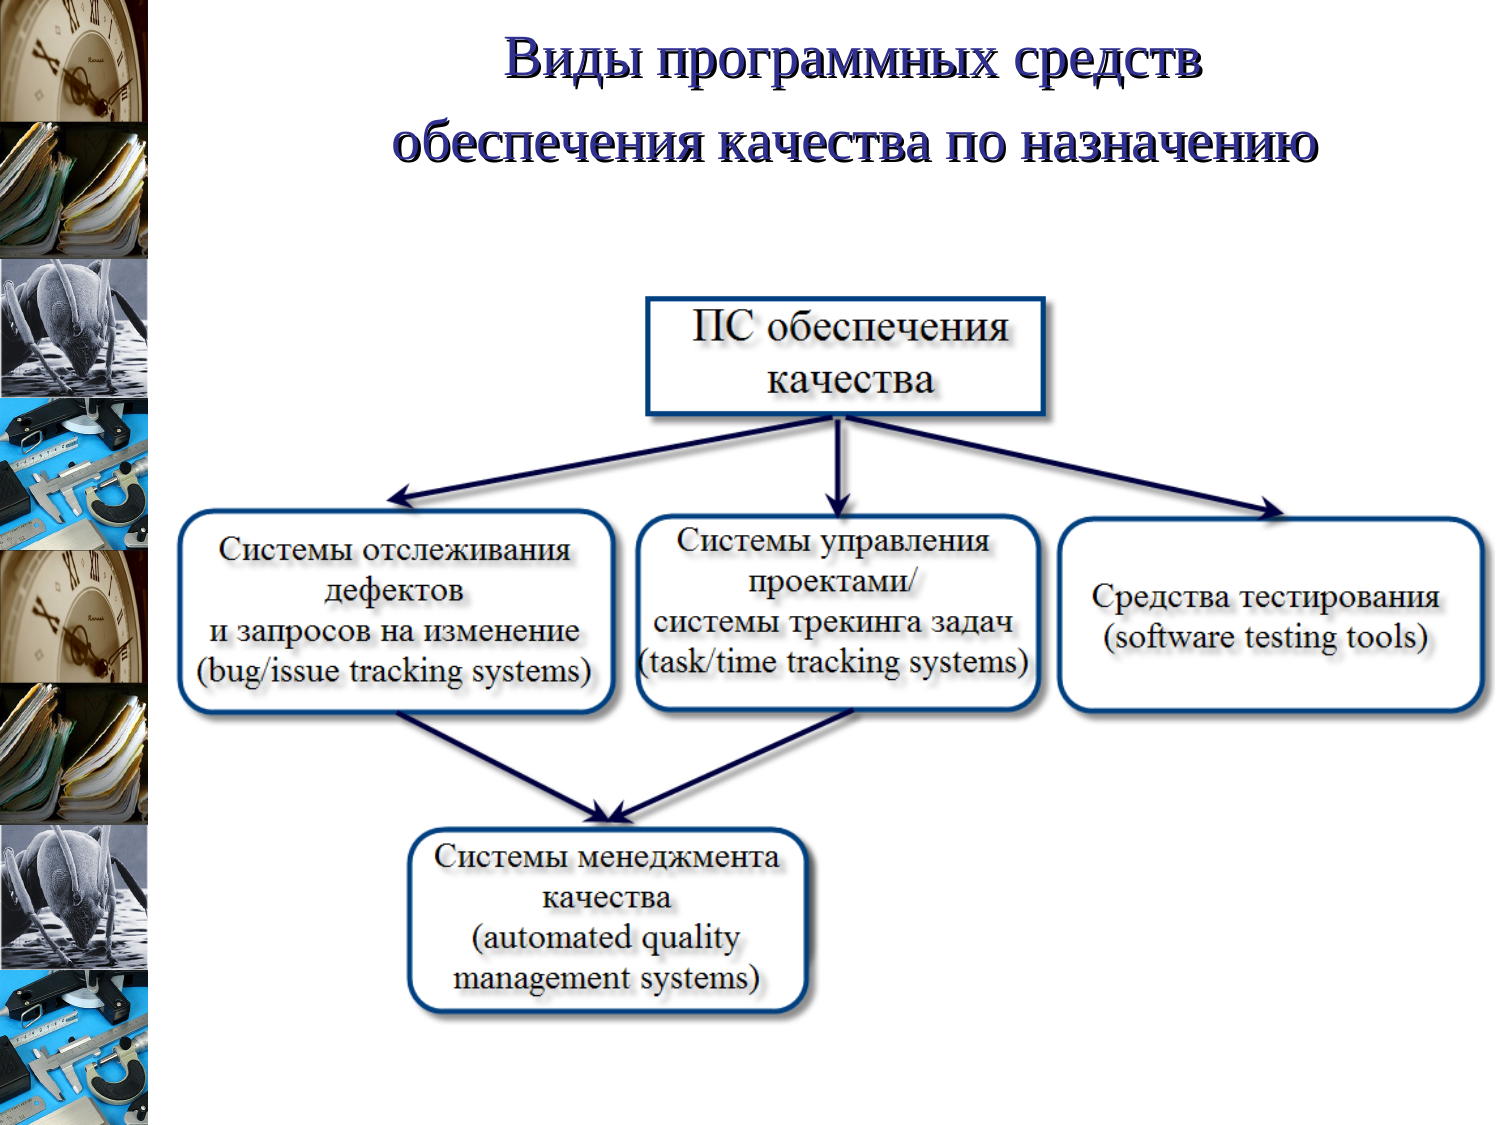

# Виды программных средств обеспечения качества по назначению